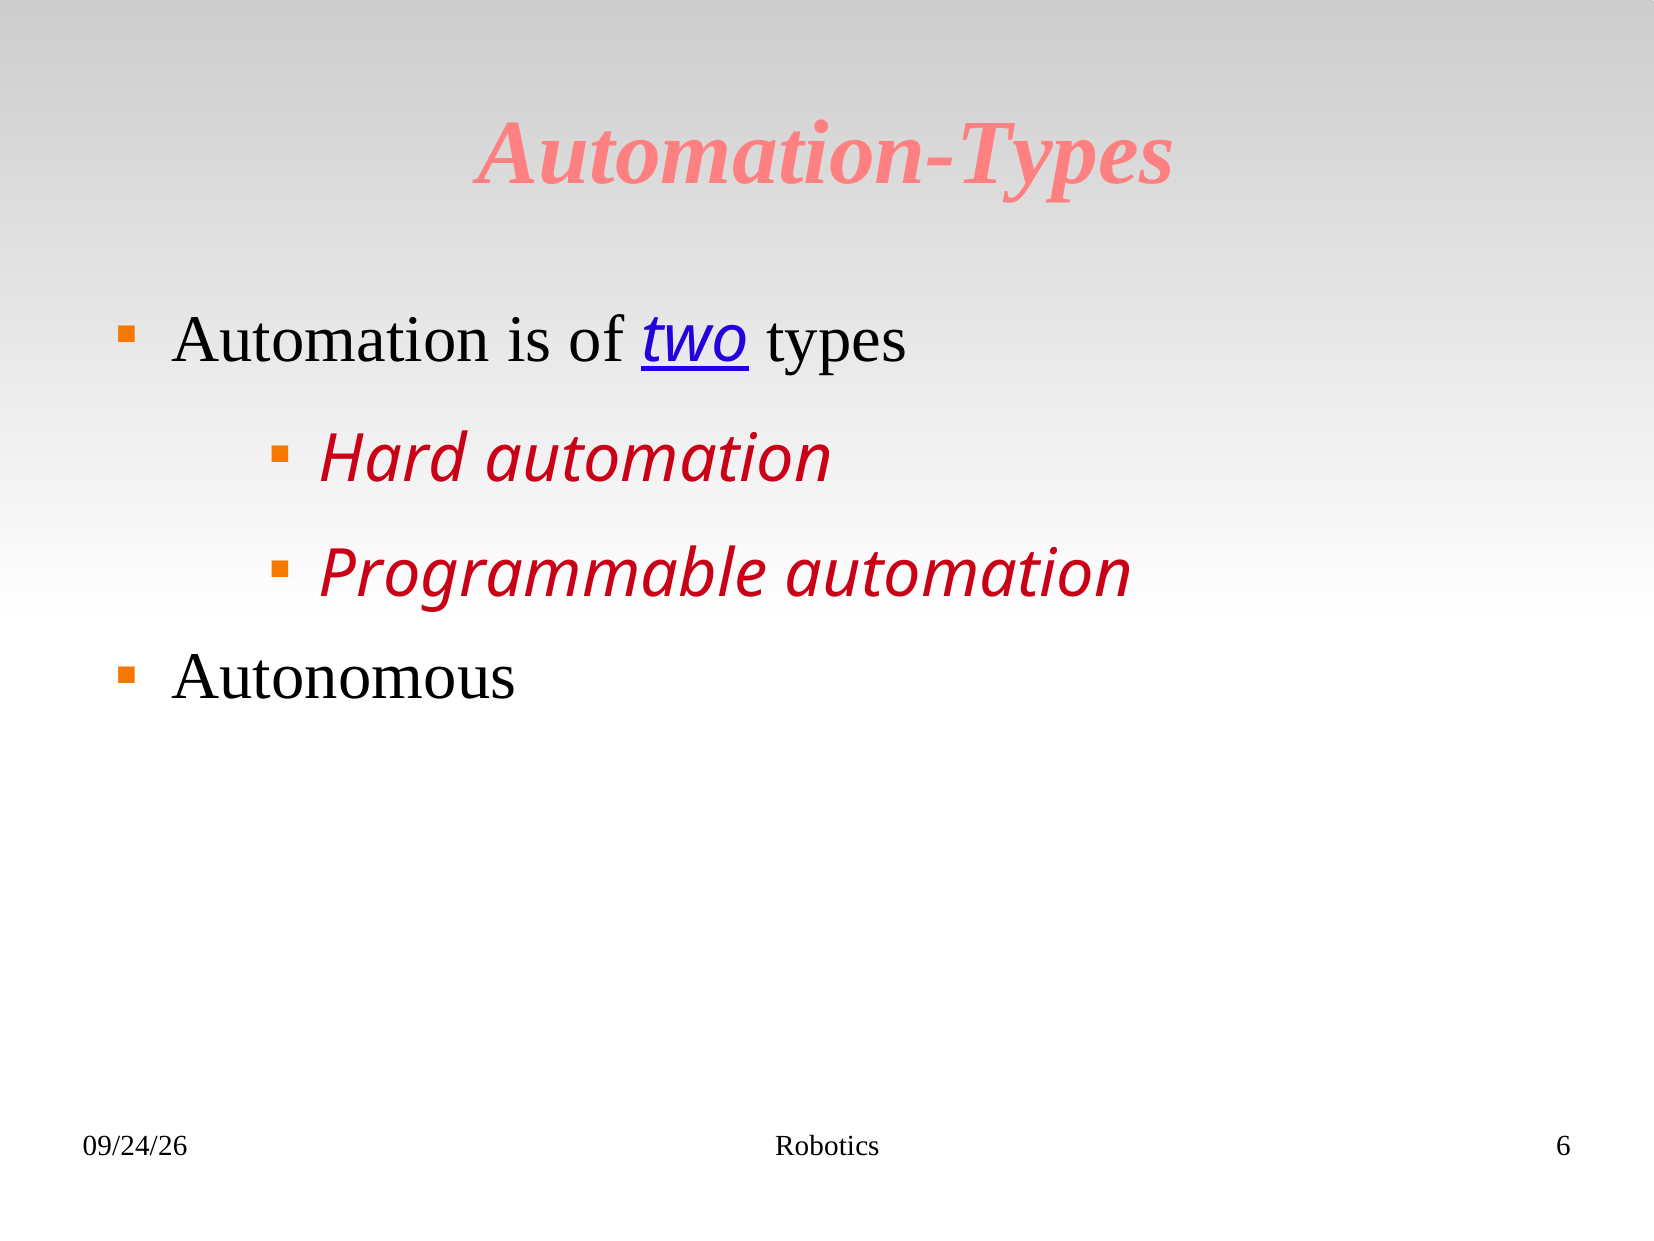

# Automation-Types
Automation is of two types
Hard automation
Programmable automation
Autonomous
Robotics
6